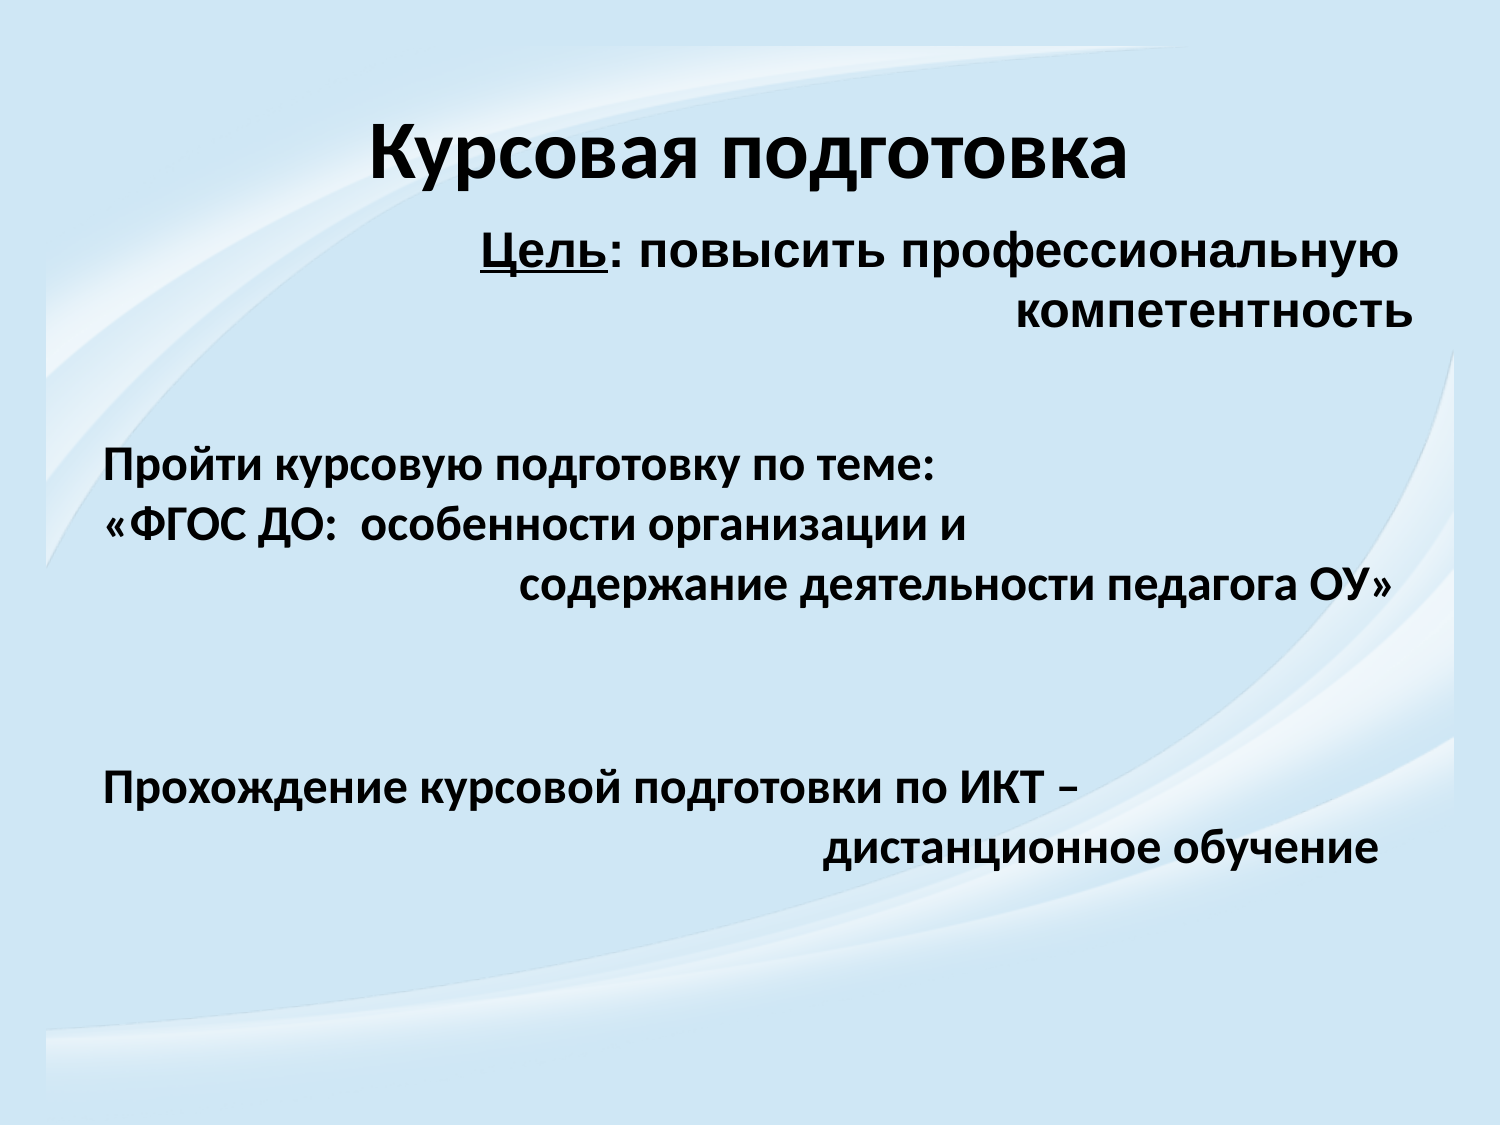

Курсовая подготовка
Цель: повысить профессиональную
компетентность
Пройти курсовую подготовку по теме:
«ФГОС ДО: особенности организации и
 содержание деятельности педагога ОУ»
Прохождение курсовой подготовки по ИКТ –
 дистанционное обучение